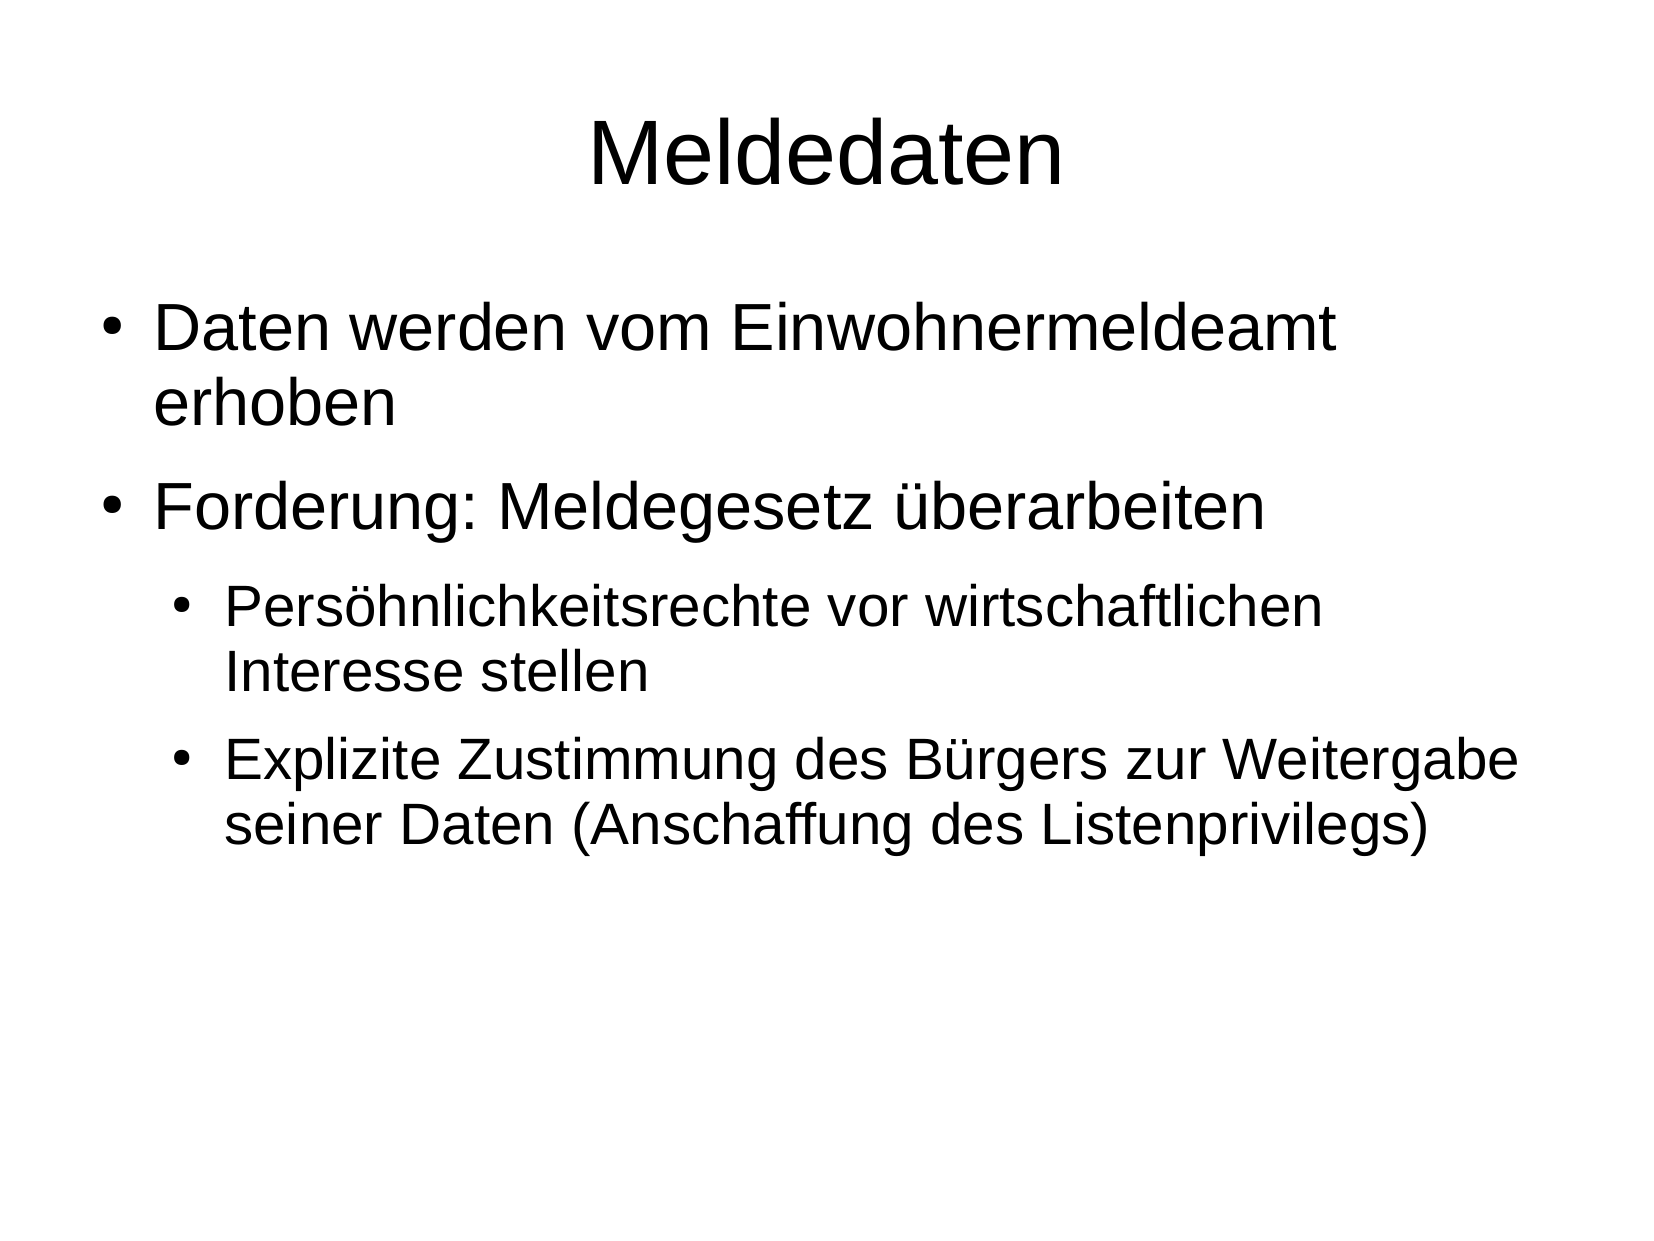

# Meldedaten
Daten werden vom Einwohnermeldeamt erhoben
Forderung: Meldegesetz überarbeiten
Persöhnlichkeitsrechte vor wirtschaftlichen Interesse stellen
Explizite Zustimmung des Bürgers zur Weitergabe seiner Daten (Anschaffung des Listenprivilegs)